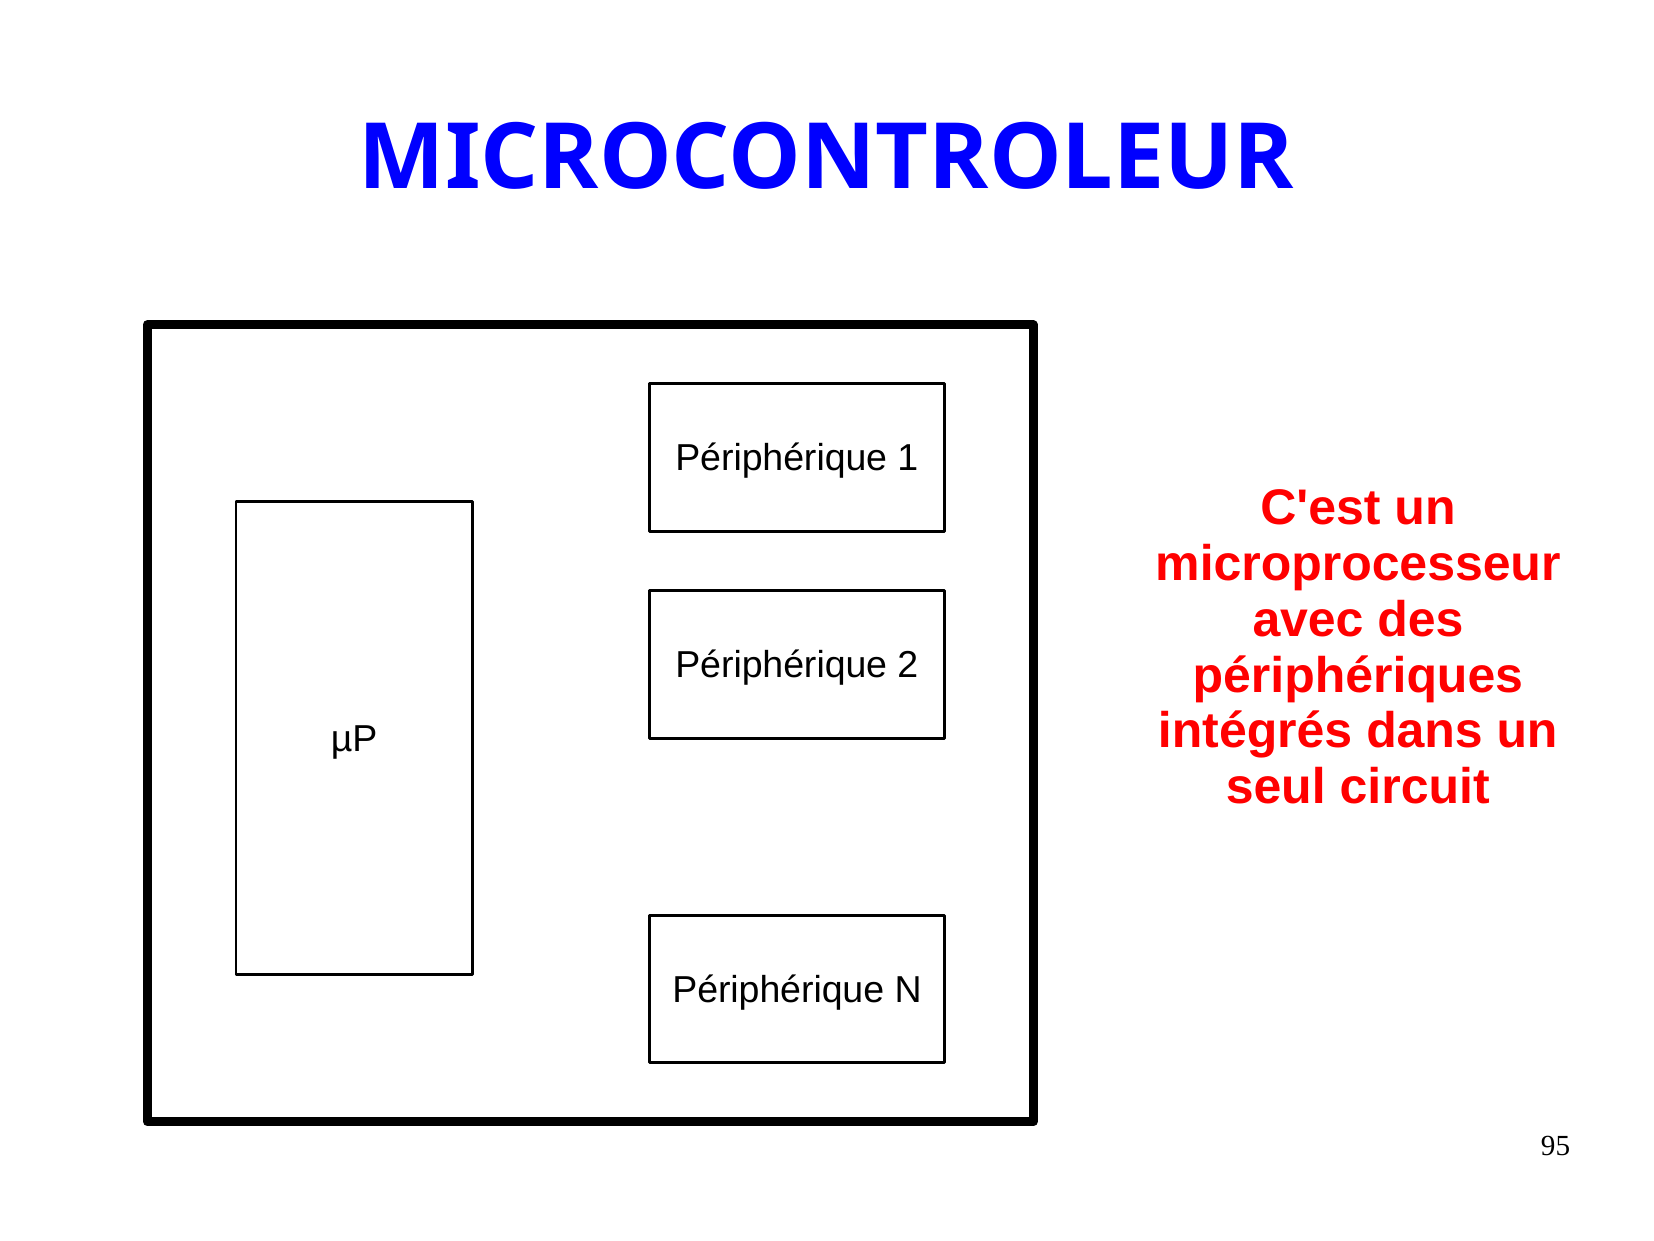

# MICROCONTROLEUR
Périphérique 1
µP
Périphérique 2
Périphérique N
C'est un microprocesseur avec des périphériques intégrés dans un seul circuit
95